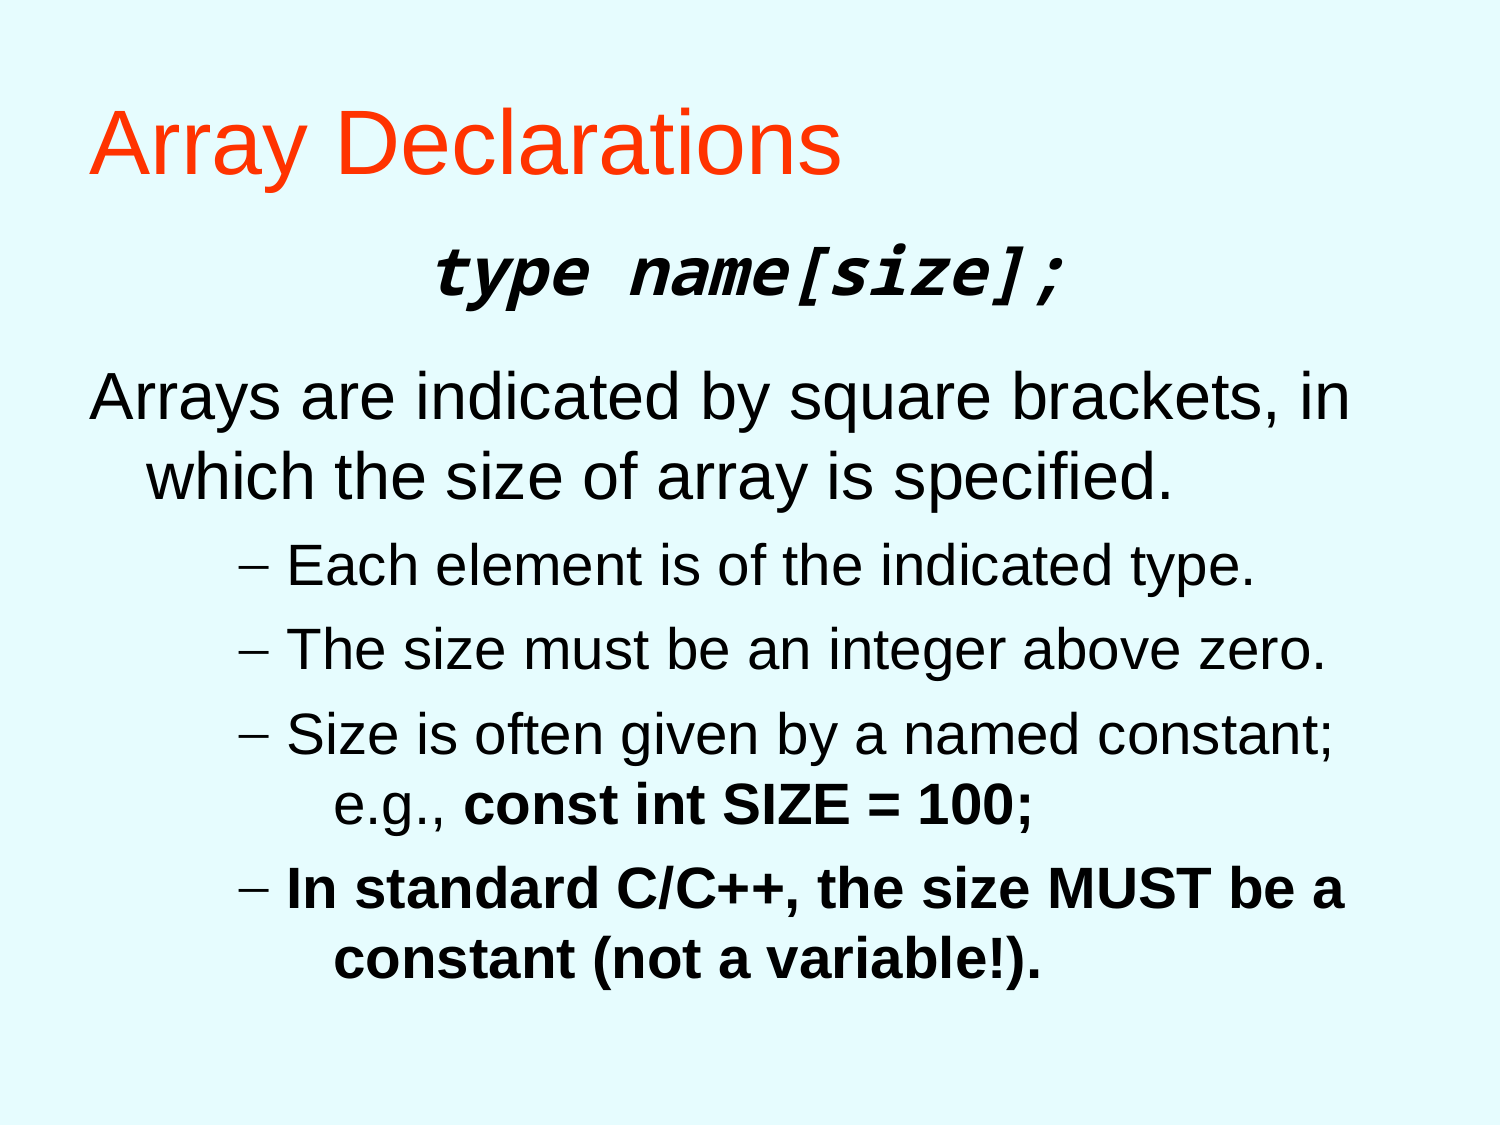

# Array Declarations
type name[size];
Arrays are indicated by square brackets, in which the size of array is specified.
Each element is of the indicated type.
The size must be an integer above zero.
Size is often given by a named constant; e.g., const int SIZE = 100;
In standard C/C++, the size MUST be a constant (not a variable!).